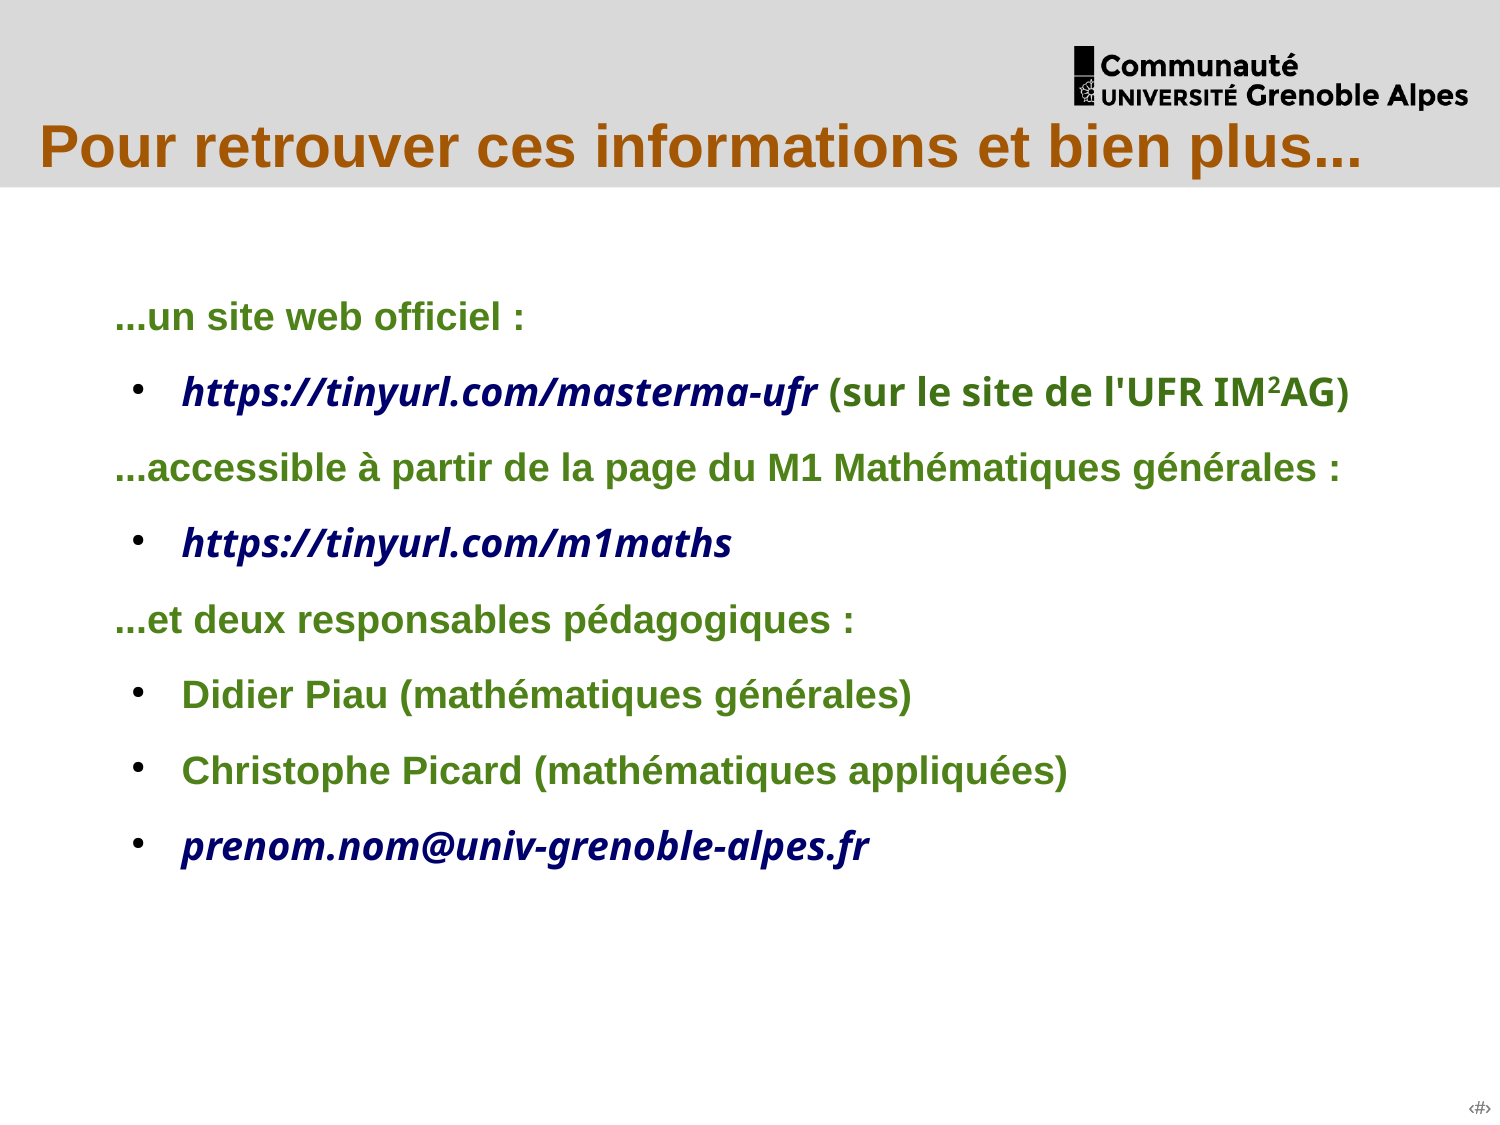

# Pour retrouver ces informations et bien plus...
...un site web officiel :
https://tinyurl.com/masterma-ufr (sur le site de l'UFR IM2AG)
...accessible à partir de la page du M1 Mathématiques générales :
https://tinyurl.com/m1maths
...et deux responsables pédagogiques :
Didier Piau (mathématiques générales)
Christophe Picard (mathématiques appliquées)
prenom.nom@univ-grenoble-alpes.fr